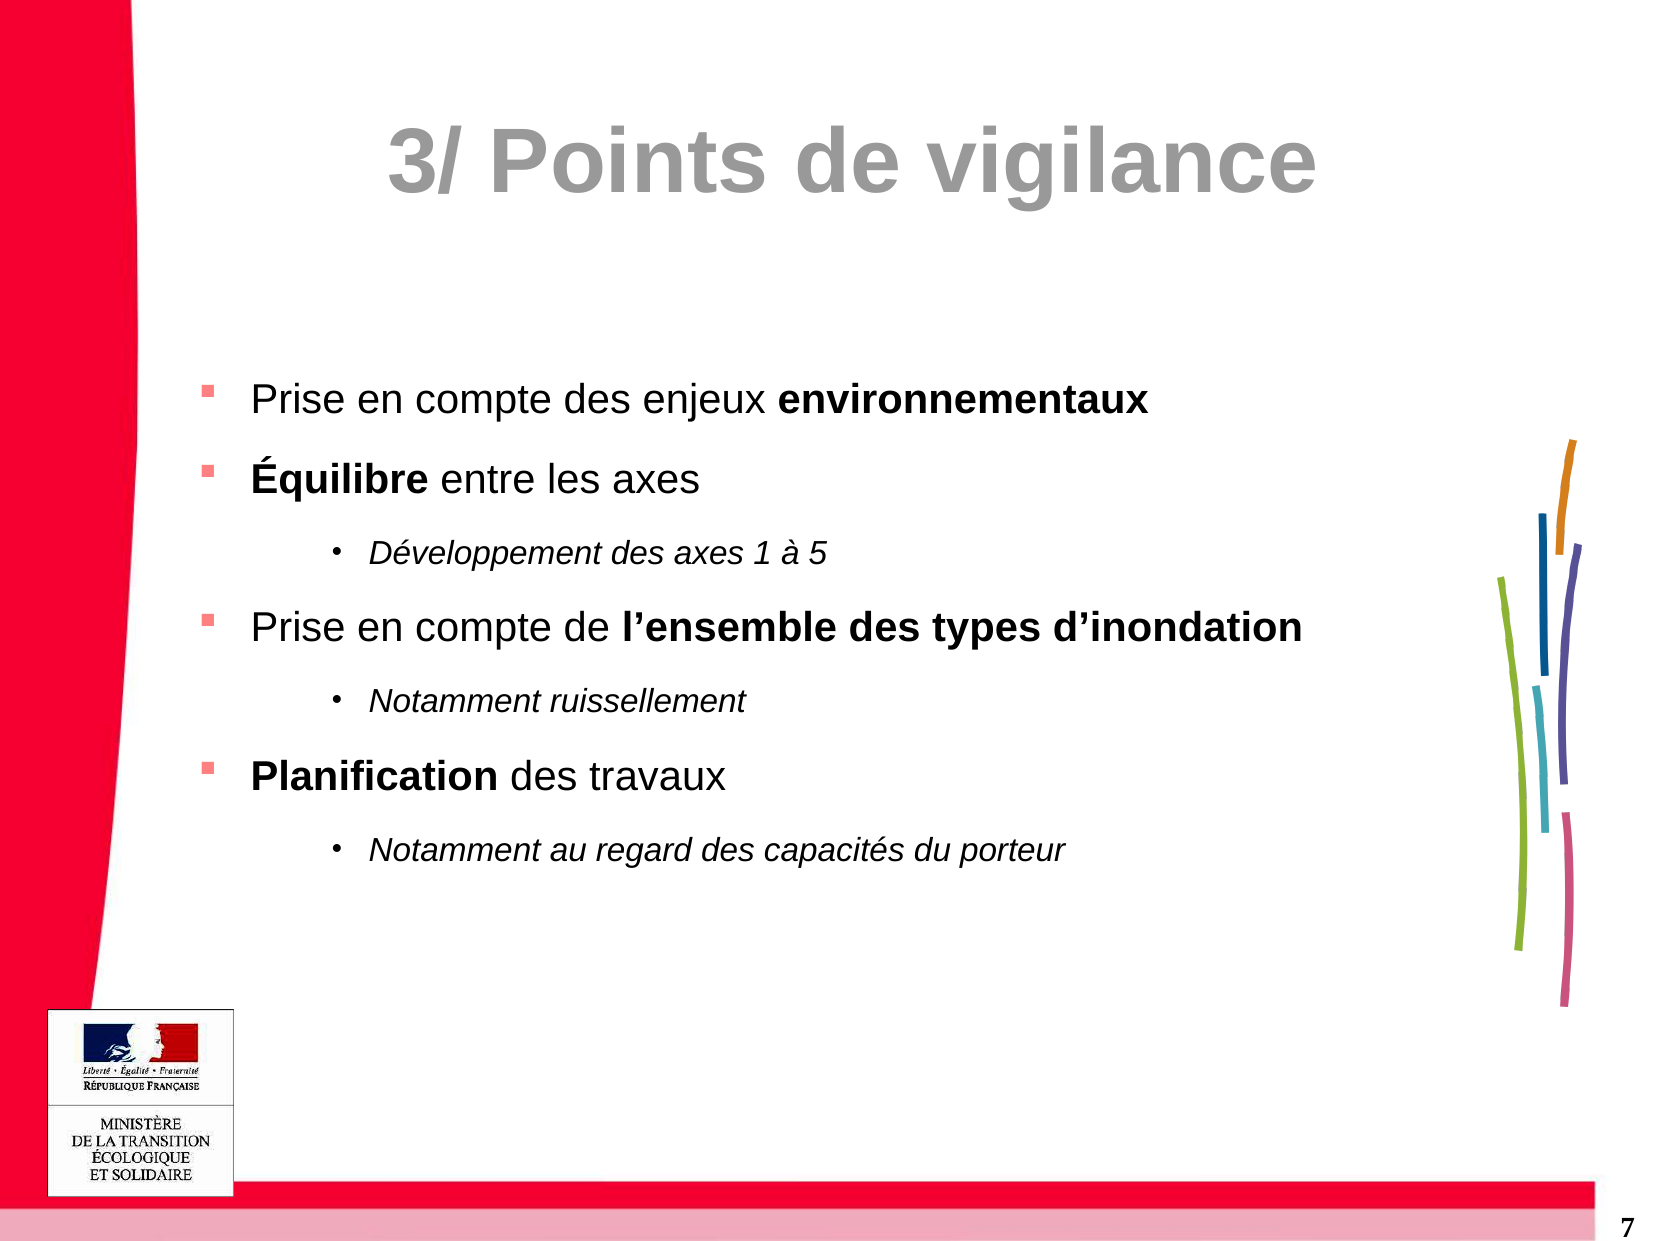

3/ Points de vigilance
Prise en compte des enjeux environnementaux
Équilibre entre les axes
Développement des axes 1 à 5
Prise en compte de l’ensemble des types d’inondation
Notamment ruissellement
Planification des travaux
Notamment au regard des capacités du porteur